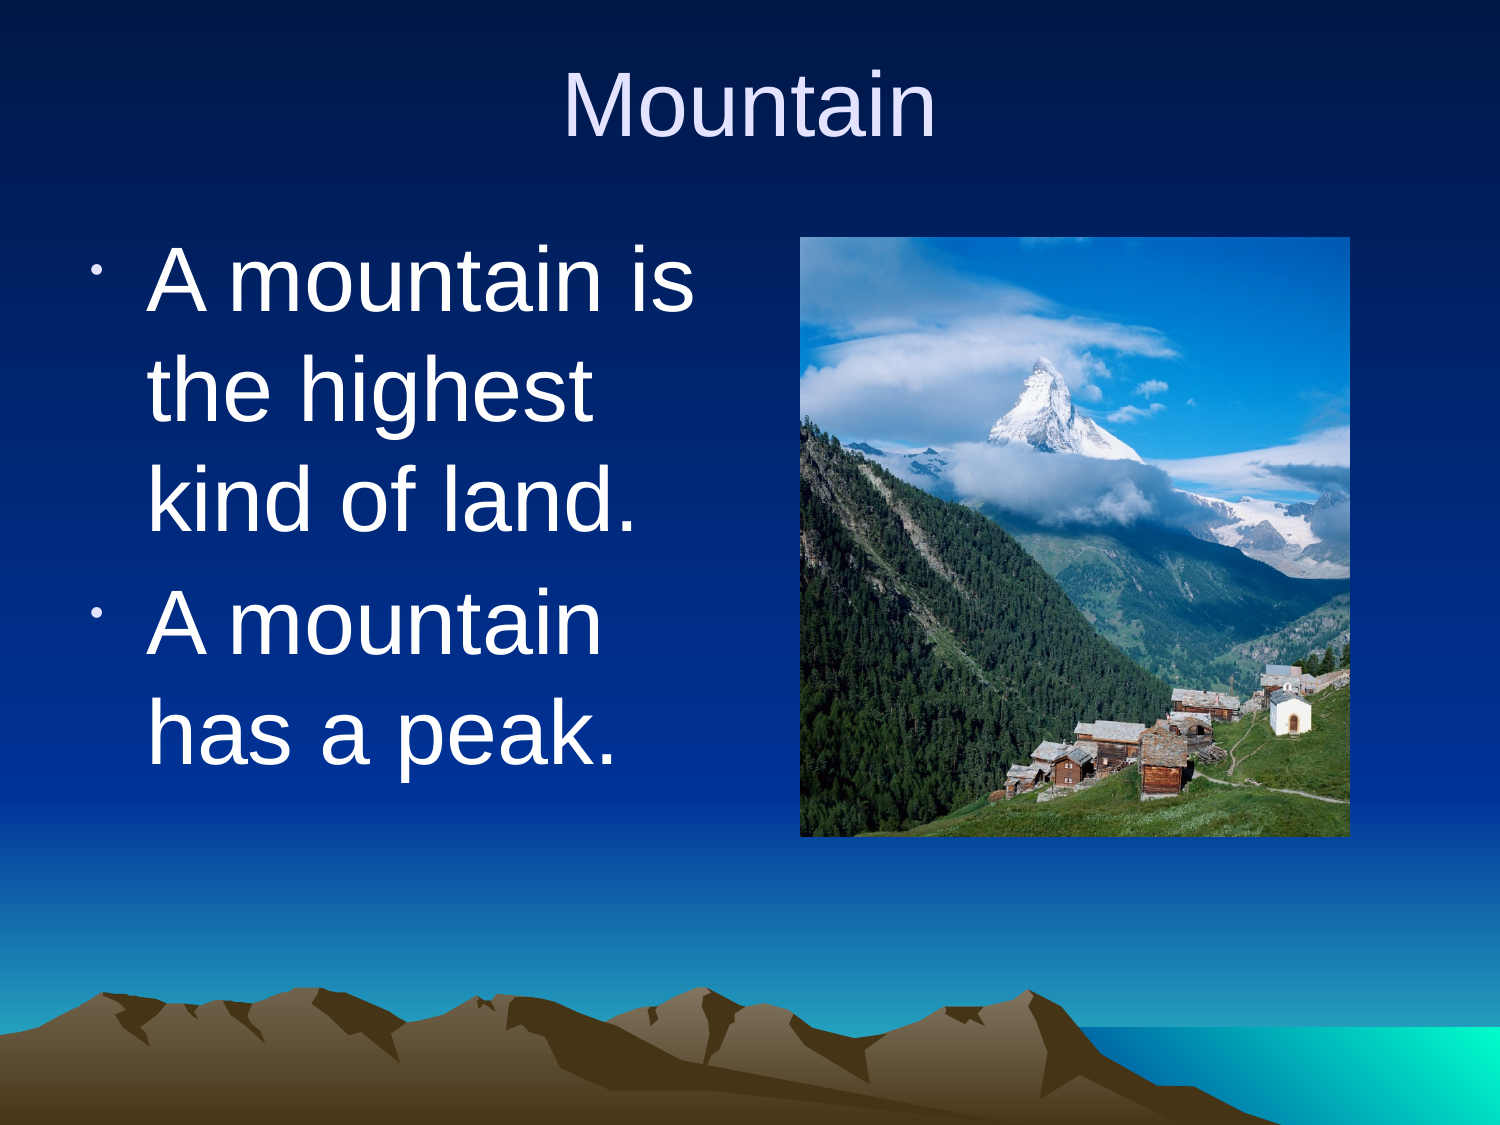

# Mountain
A mountain is the highest kind of land.
A mountain has a peak.